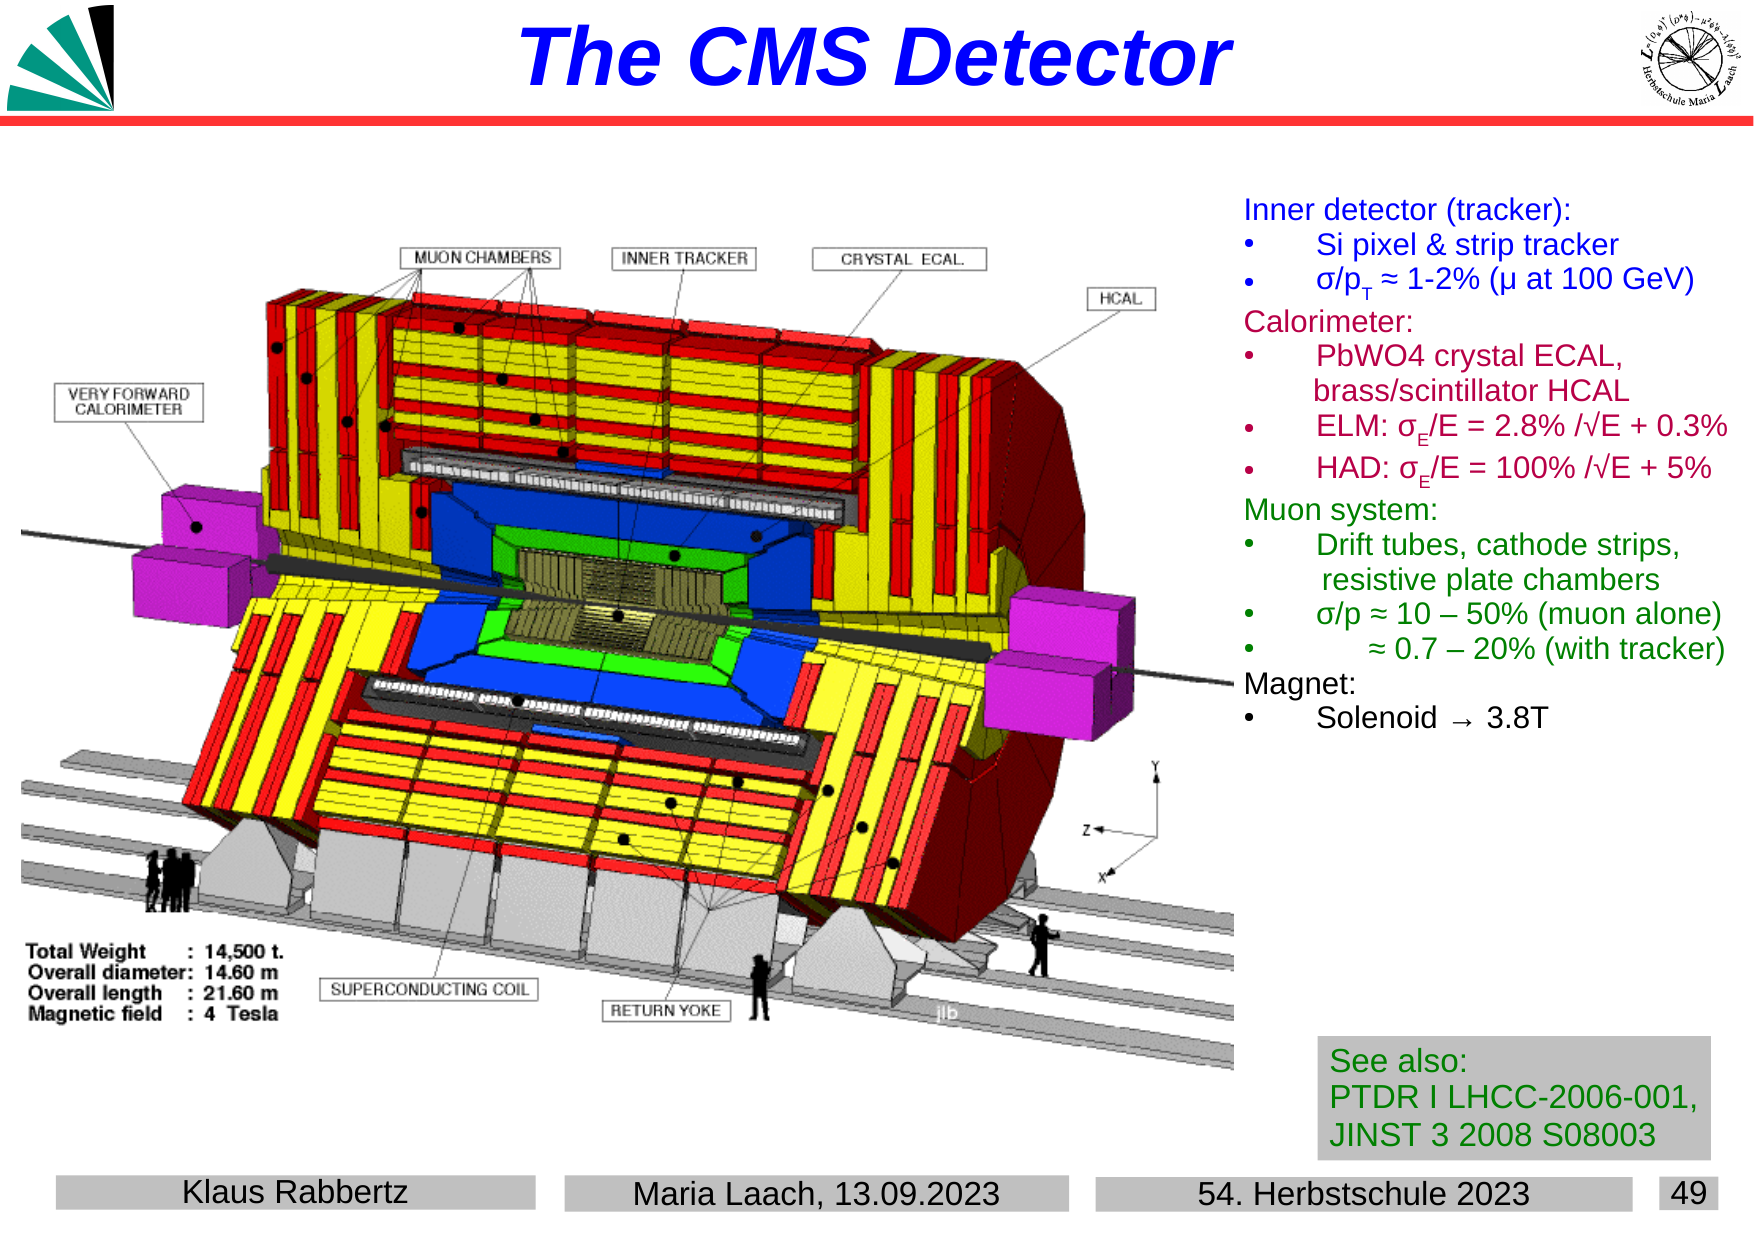

# The CMS Detector
Inner detector (tracker):
 Si pixel & strip tracker
 σ/pT ≈ 1-2% (μ at 100 GeV)
Calorimeter:
 PbWO4 crystal ECAL, brass/scintillator HCAL
 ELM: σE/E = 2.8% /√E + 0.3%
 HAD: σE/E = 100% /√E + 5%
Muon system:
 Drift tubes, cathode strips, resistive plate chambers
 σ/p ≈ 10 – 50% (muon alone)
 ≈ 0.7 – 20% (with tracker)
Magnet:
 Solenoid → 3.8T
See also:
PTDR I LHCC-2006-001,
JINST 3 2008 S08003